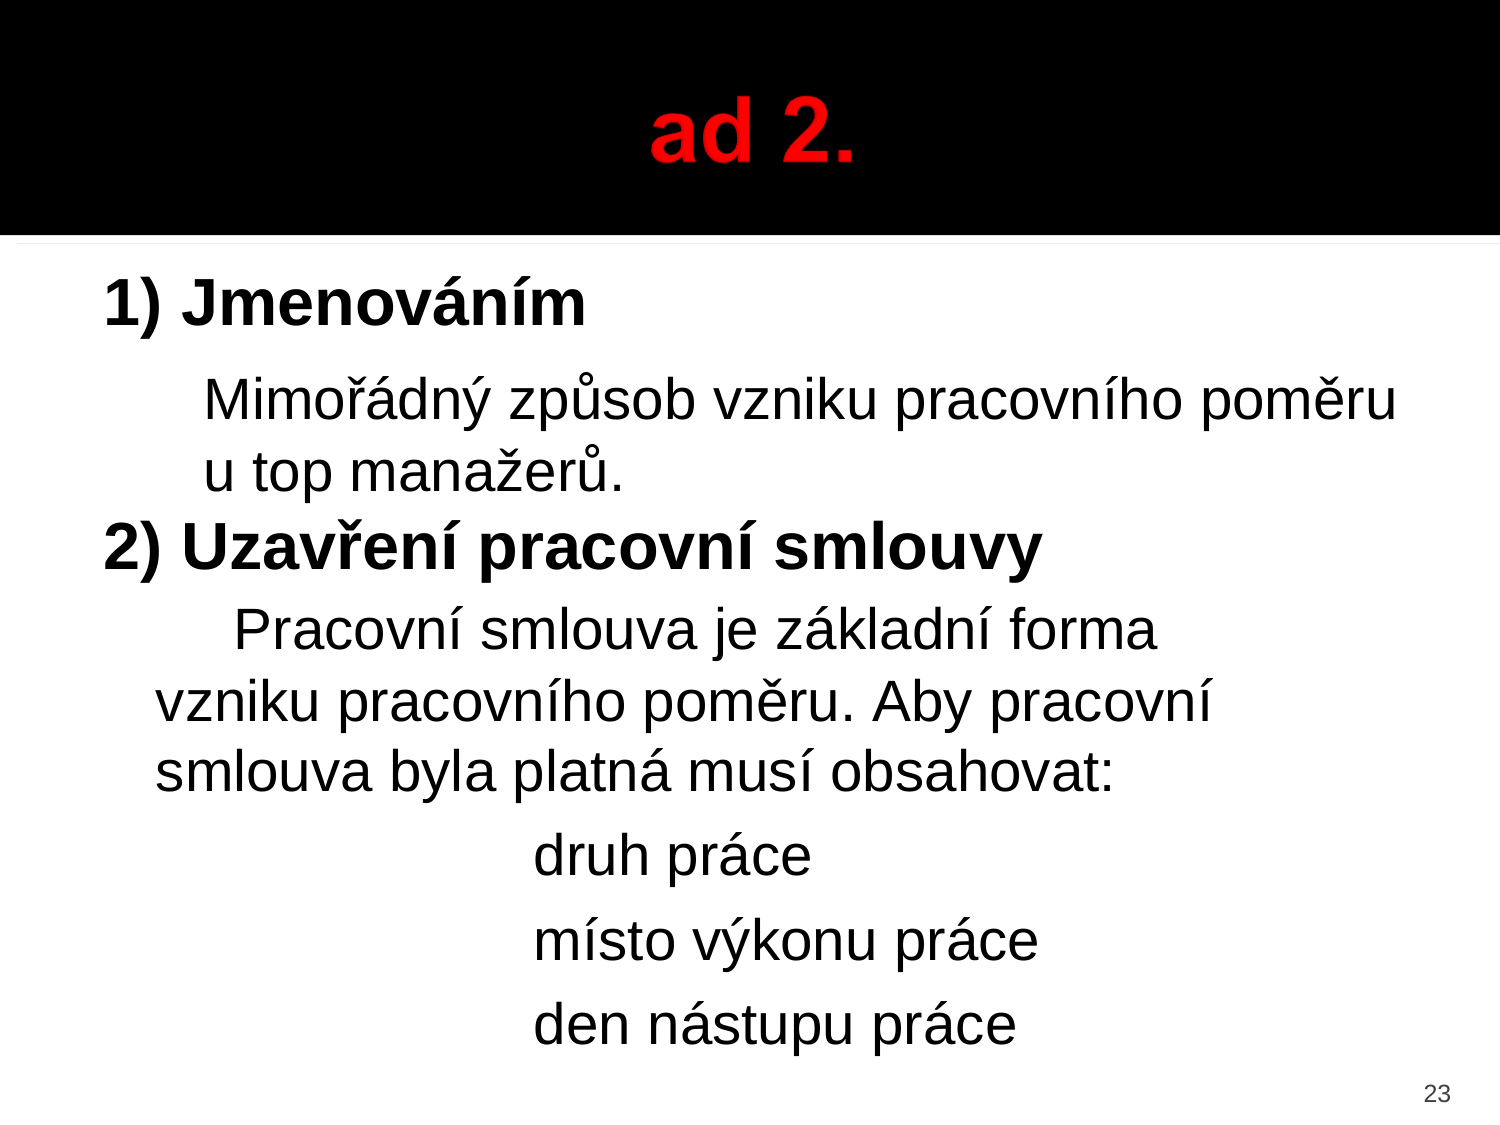

# 1) Jmenováním
	Mimořádný způsob vzniku pracovního poměru u top manažerů.
2) Uzavření pracovní smlouvy
		Pracovní smlouva je základní forma 	vzniku pracovního poměru. Aby pracovní 	smlouva byla platná musí obsahovat:
			druh práce
			místo výkonu práce
			den nástupu práce